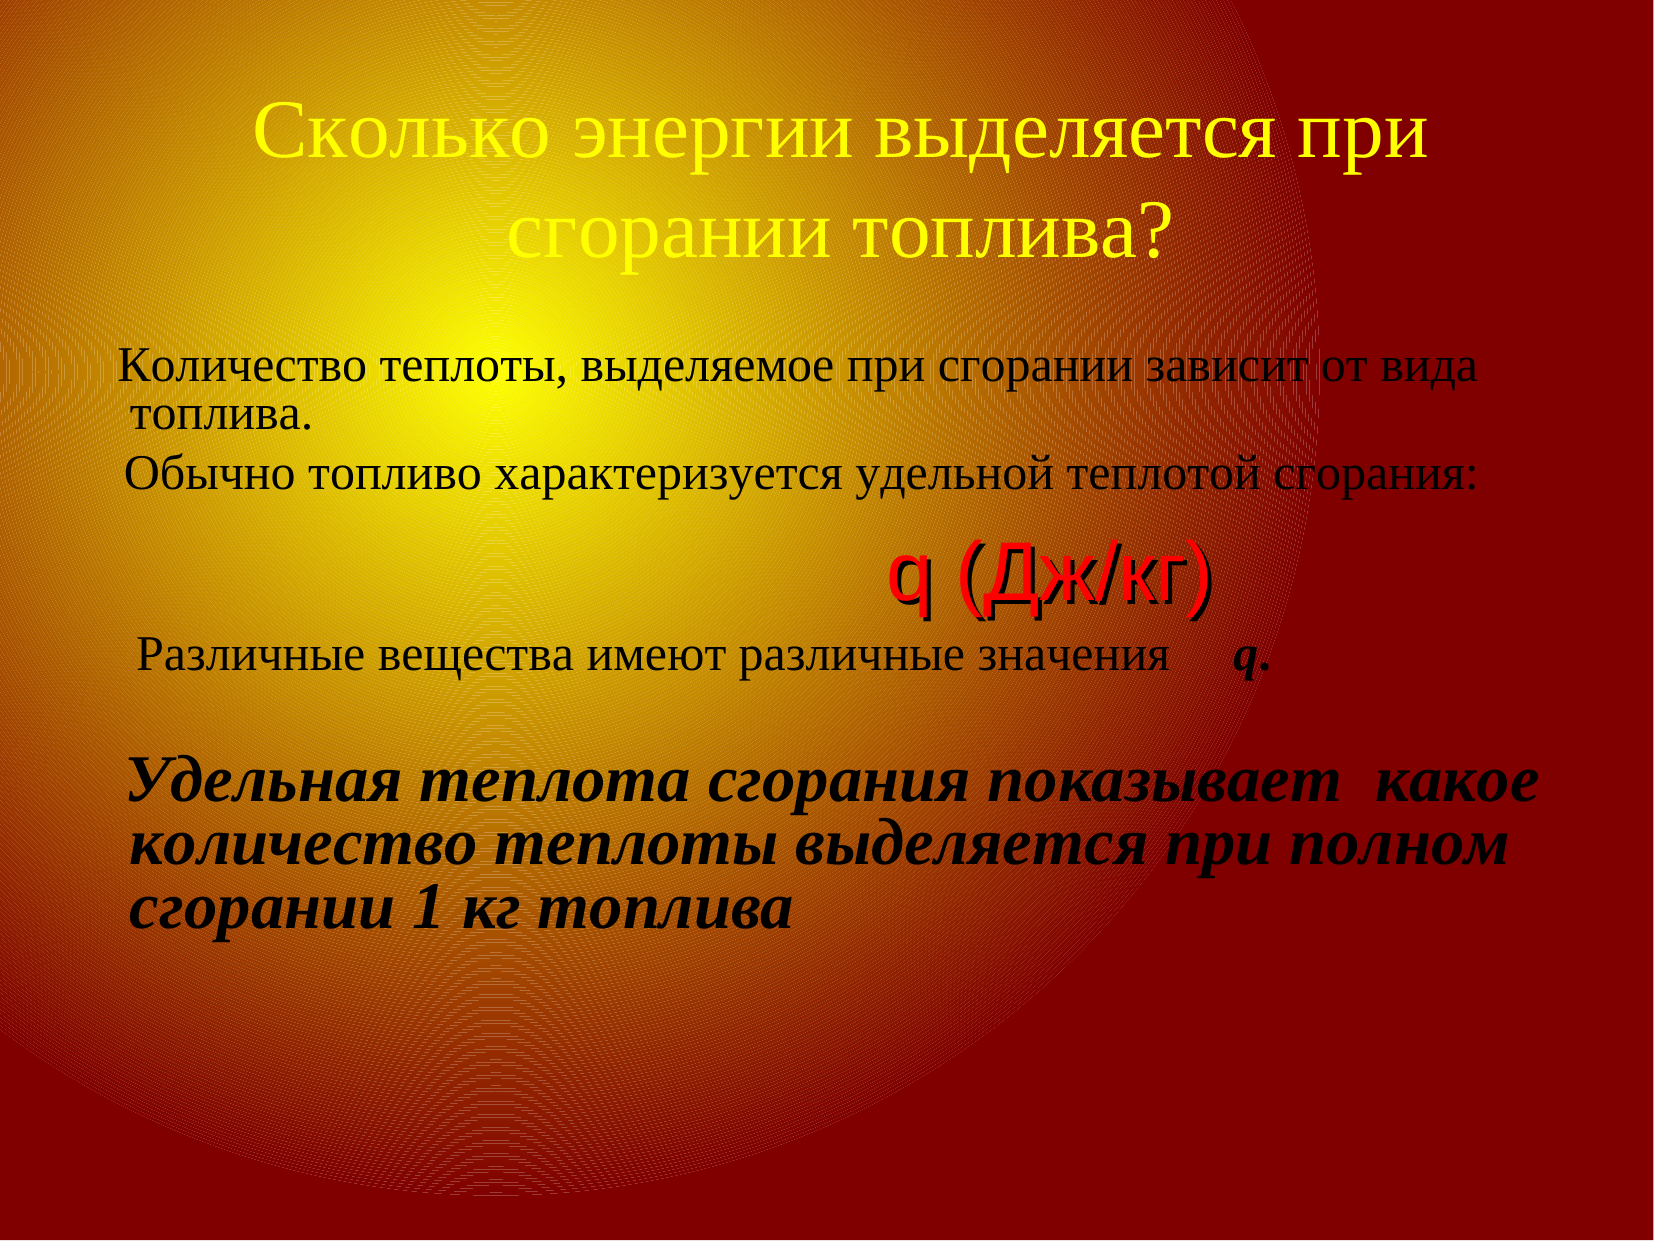

# Сколько энергии выделяется при сгорании топлива?
 Количество теплоты, выделяемое при сгорании зависит от вида топлива.
 Обычно топливо характеризуется удельной теплотой сгорания:
 Различные вещества имеют различные значения q.
 Удельная теплота сгорания показывает какое количество теплоты выделяется при полном сгорании 1 кг топлива
q (Дж/кг)